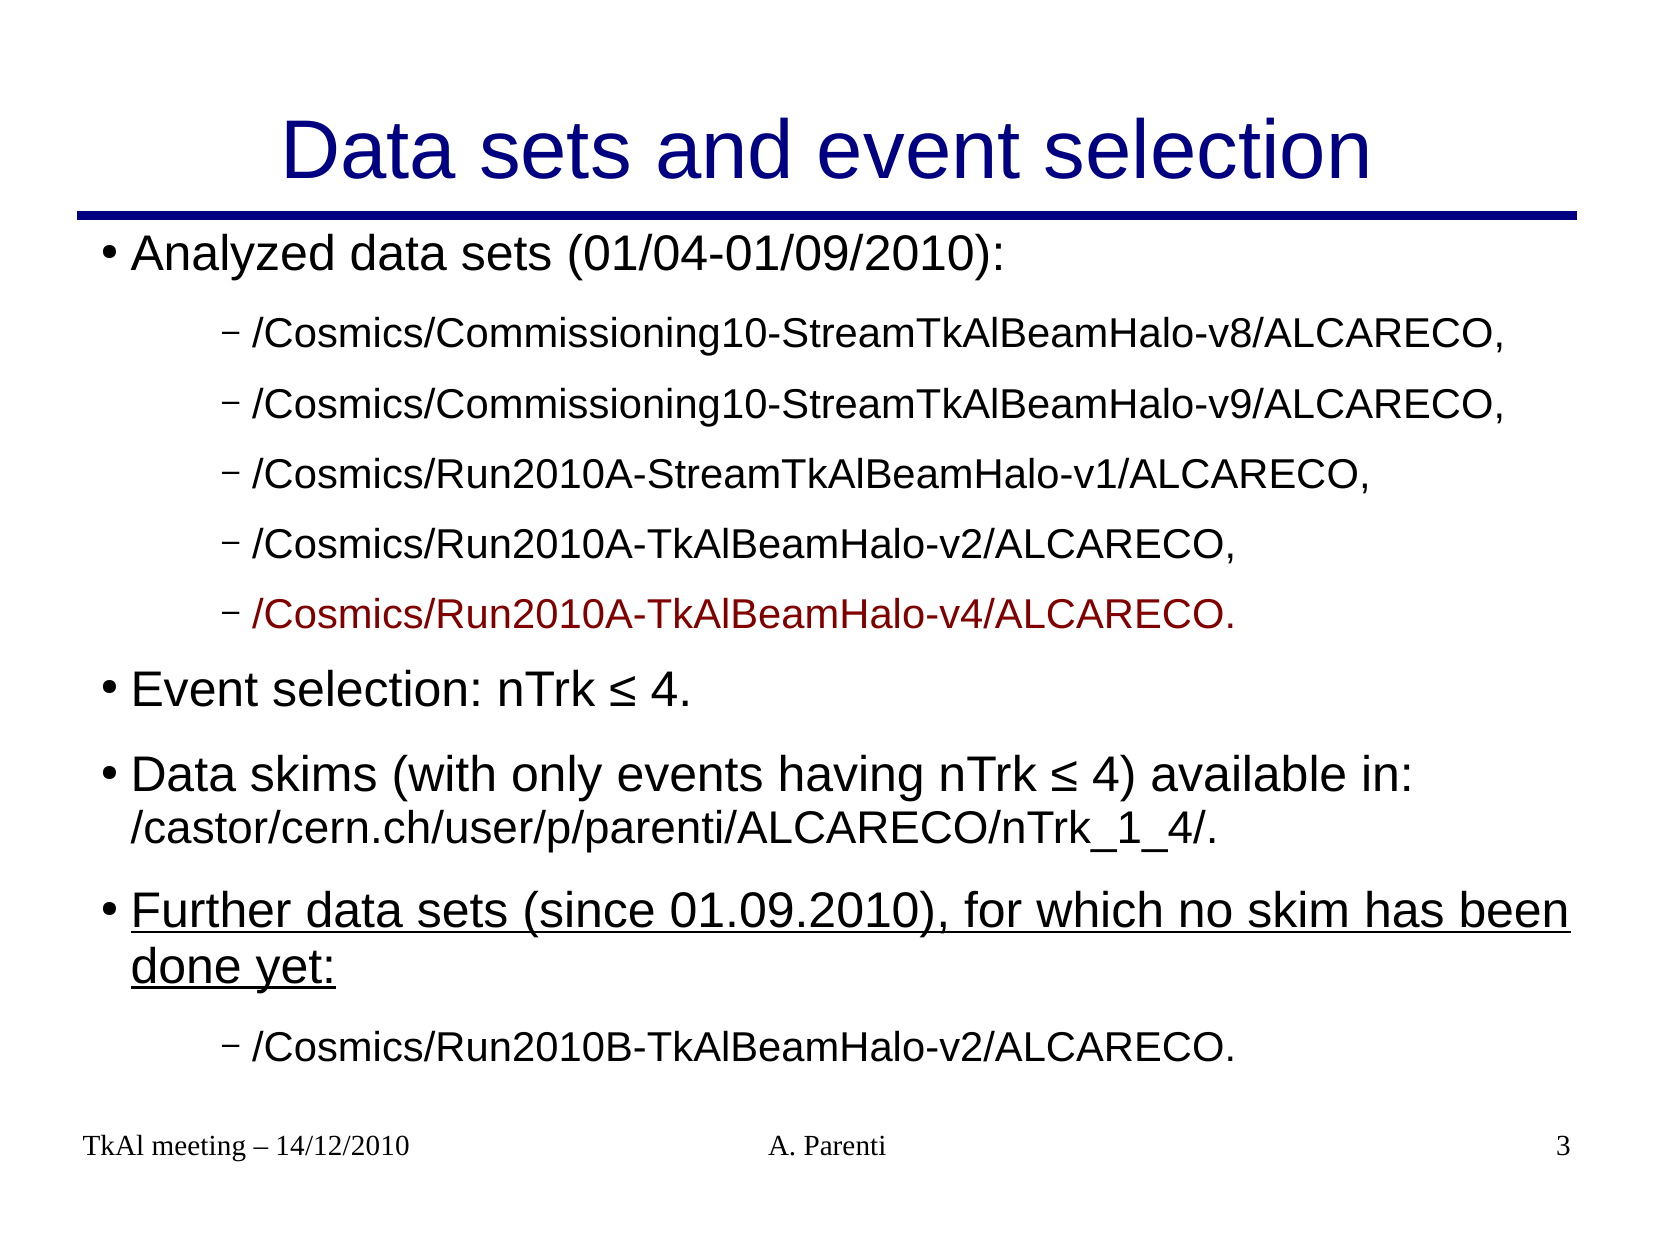

# Data sets and event selection
Analyzed data sets (01/04-01/09/2010):
/Cosmics/Commissioning10-StreamTkAlBeamHalo-v8/ALCARECO,
/Cosmics/Commissioning10-StreamTkAlBeamHalo-v9/ALCARECO,
/Cosmics/Run2010A-StreamTkAlBeamHalo-v1/ALCARECO,
/Cosmics/Run2010A-TkAlBeamHalo-v2/ALCARECO,
/Cosmics/Run2010A-TkAlBeamHalo-v4/ALCARECO.
Event selection: nTrk ≤ 4.
Data skims (with only events having nTrk ≤ 4) available in: /castor/cern.ch/user/p/parenti/ALCARECO/nTrk_1_4/.
Further data sets (since 01.09.2010), for which no skim has been done yet:
/Cosmics/Run2010B-TkAlBeamHalo-v2/ALCARECO.
3